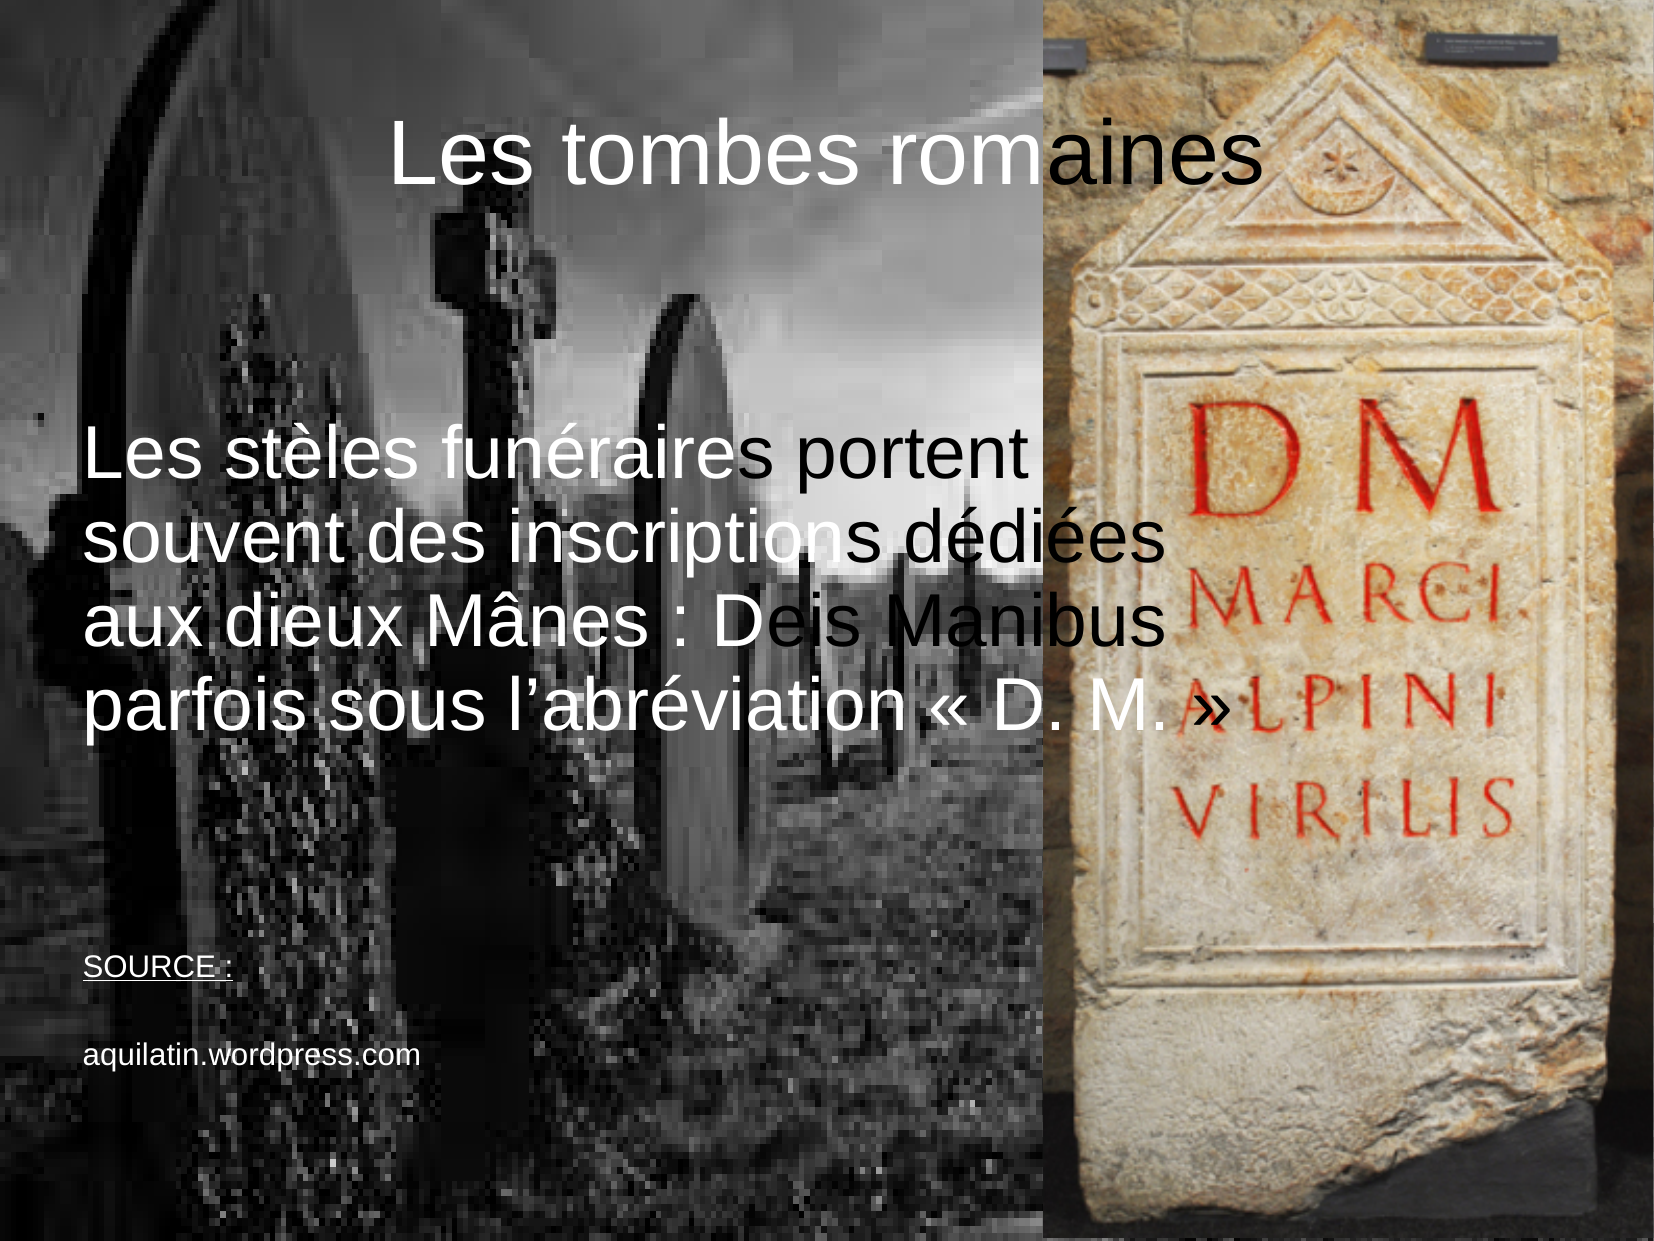

Les tombes romaines
# Les stèles funéraires portent
souvent des inscriptions dédiées
aux dieux Mânes : Deis Manibus
parfois sous l’abréviation « D. M. »
SOURCE :
aquilatin.wordpress.com